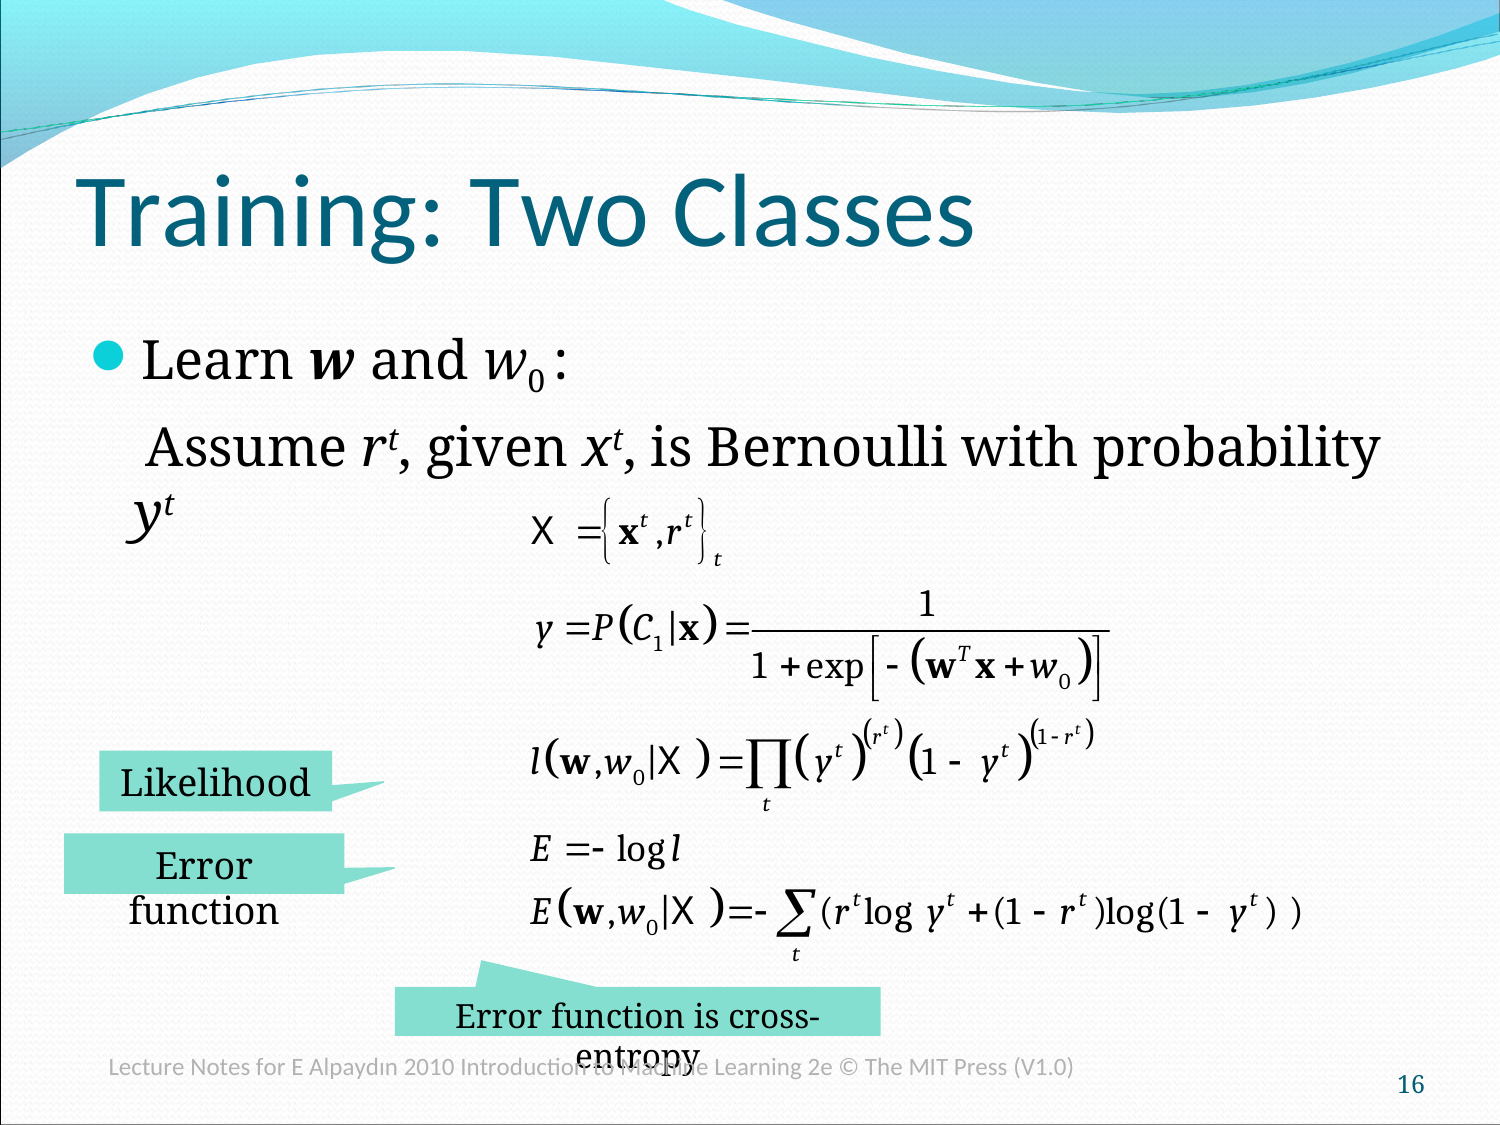

Training: Two Classes
Learn w and w0 :
 Assume rt, given xt, is Bernoulli with probability yt
Likelihood
Error function
Error function is cross-entropy
Lecture Notes for E Alpaydın 2010 Introduction to Machine Learning 2e © The MIT Press (V1.0)